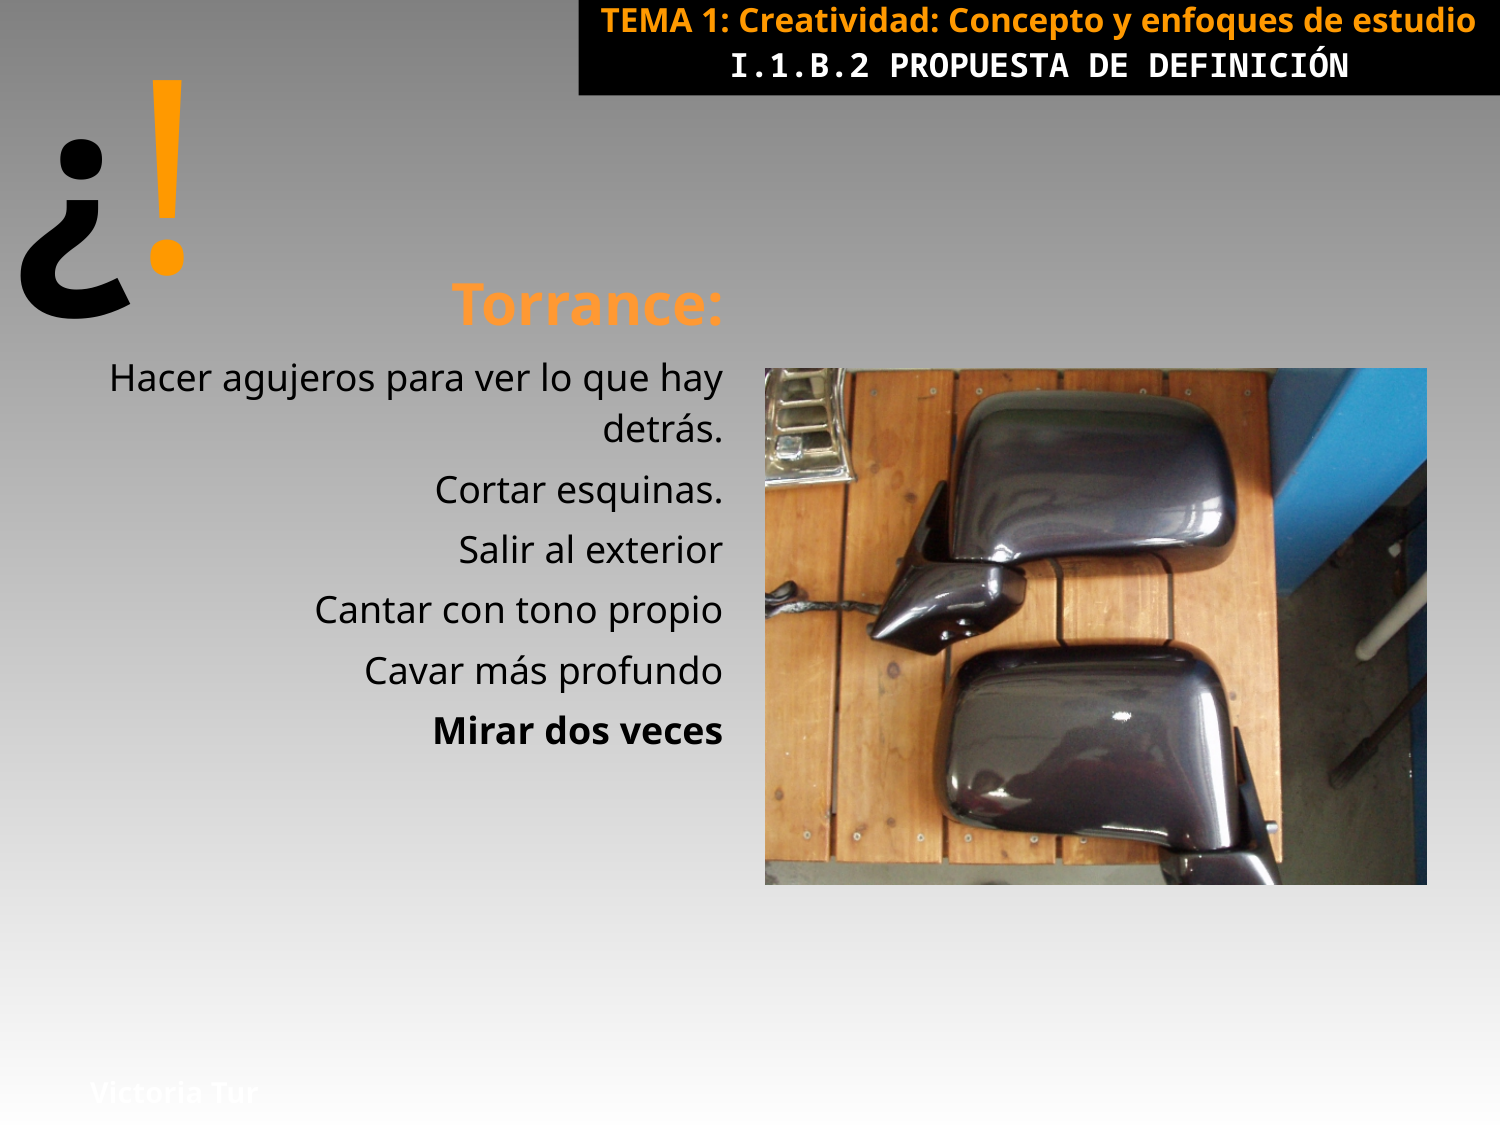

TEMA 1: Creatividad: Concepto y enfoques de estudio
I.1.B.2 PROPUESTA DE DEFINICIÓN
# Torrance:
Hacer agujeros para ver lo que hay detrás.
Cortar esquinas.
Salir al exterior
Cantar con tono propio
Cavar más profundo
Mirar dos veces